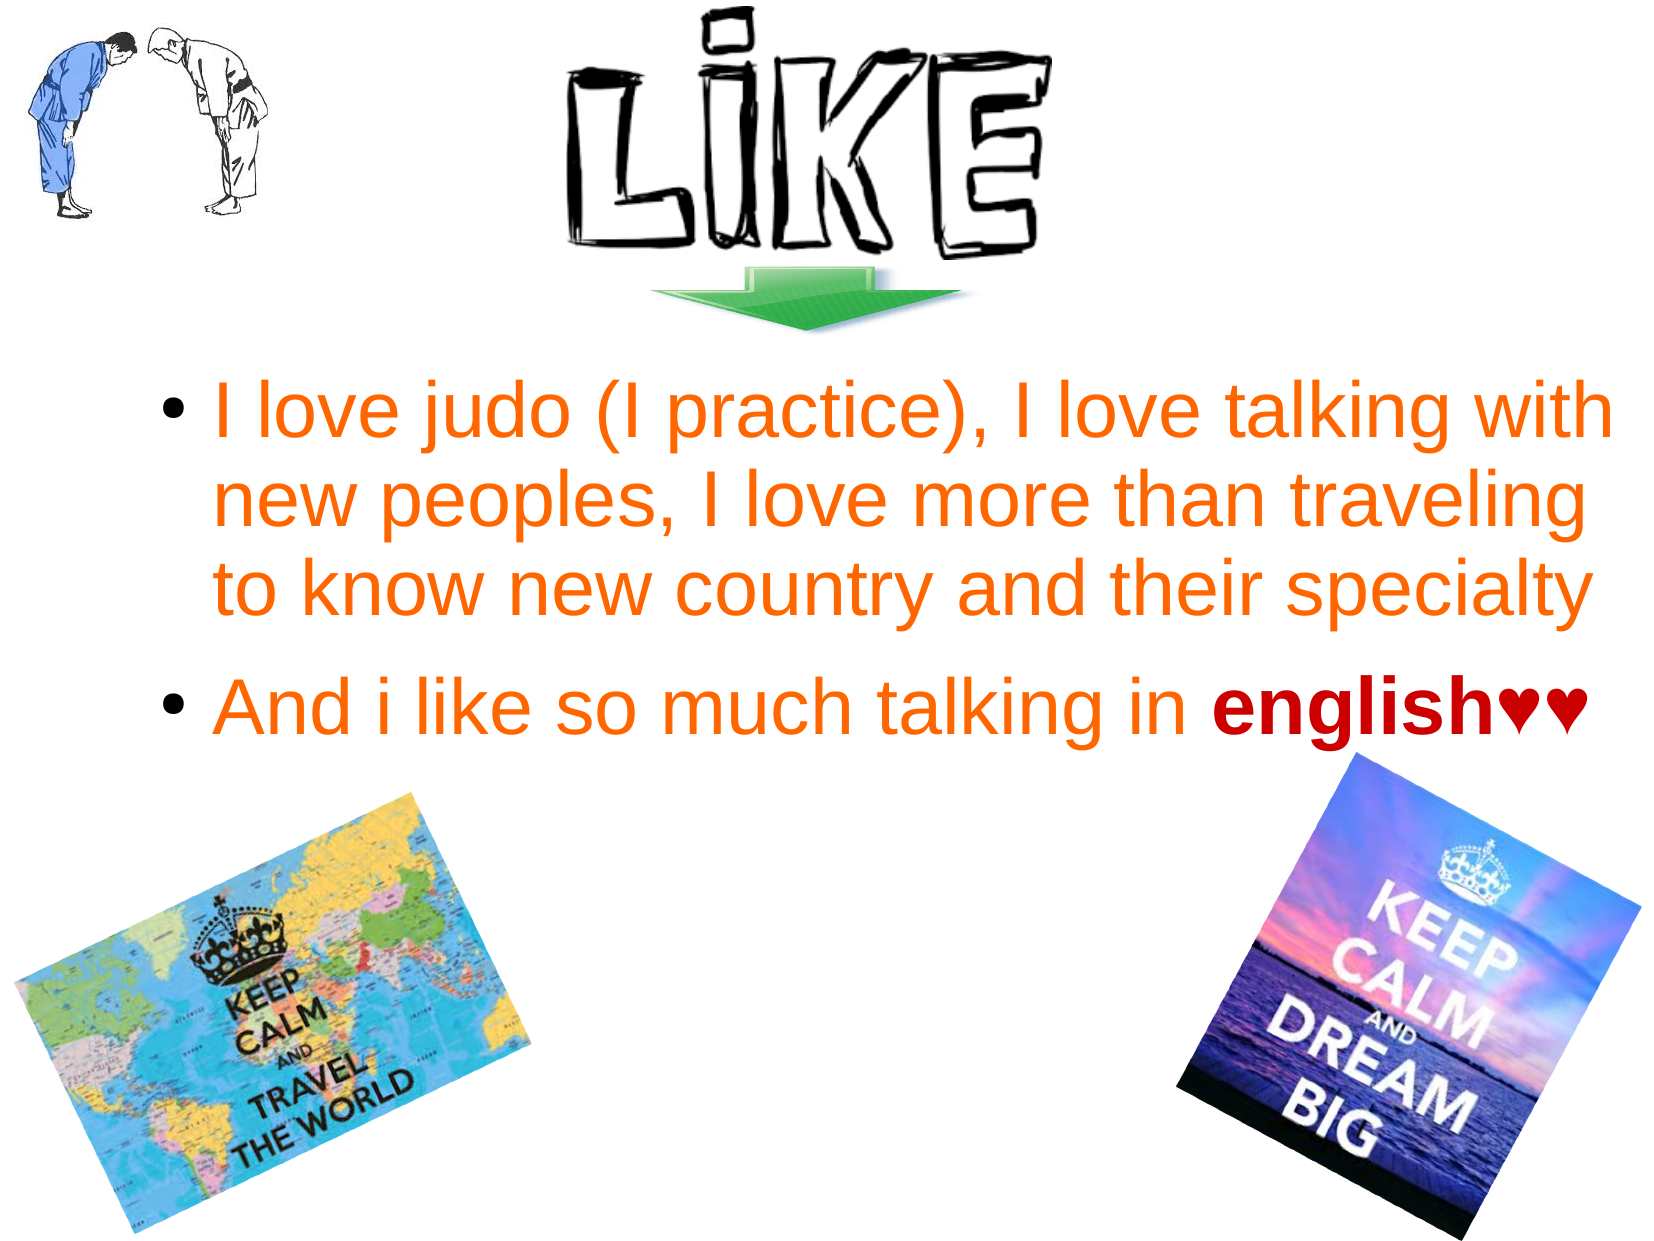

# I love judo (I practice), I love talking with new peoples, I love more than traveling to know new country and their specialty
And i like so much talking in english♥♥